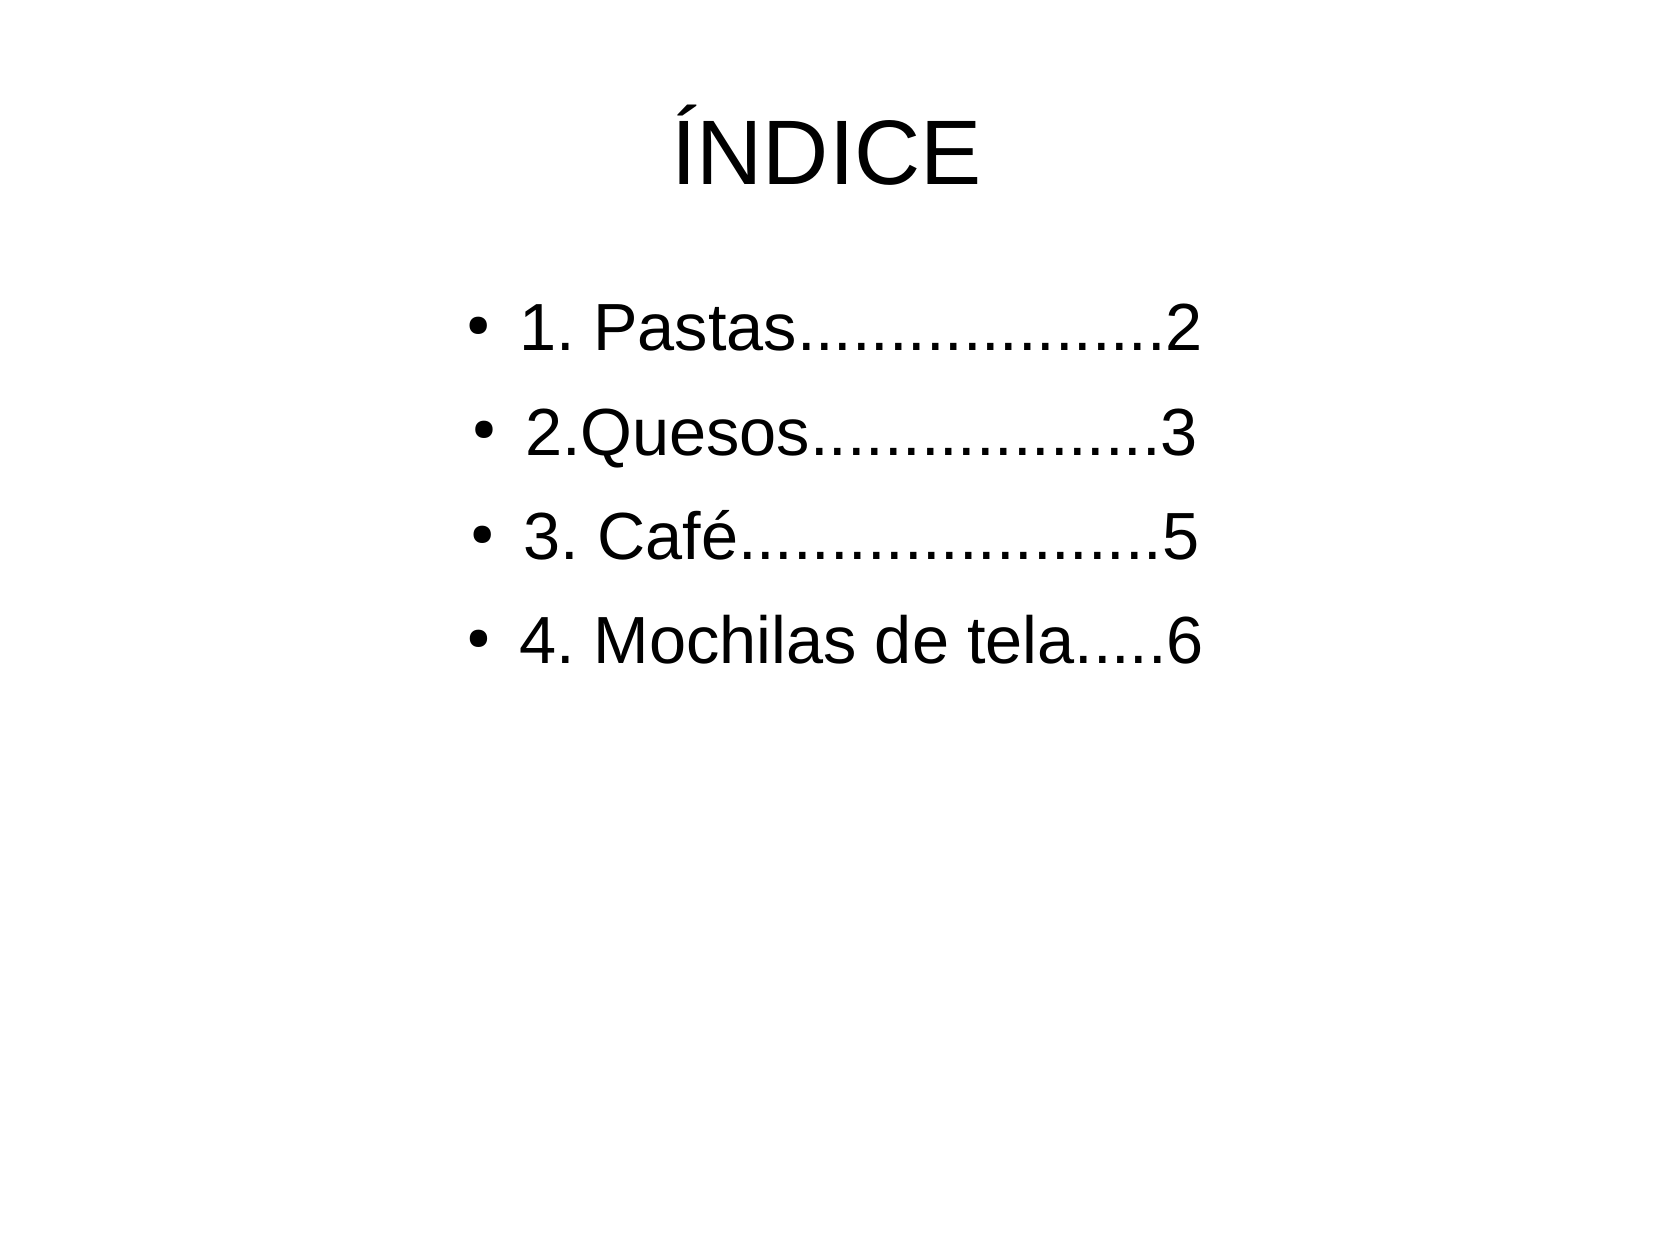

# ÍNDICE
1. Pastas....................2
2.Quesos...................3
3. Café.......................5
4. Mochilas de tela.....6